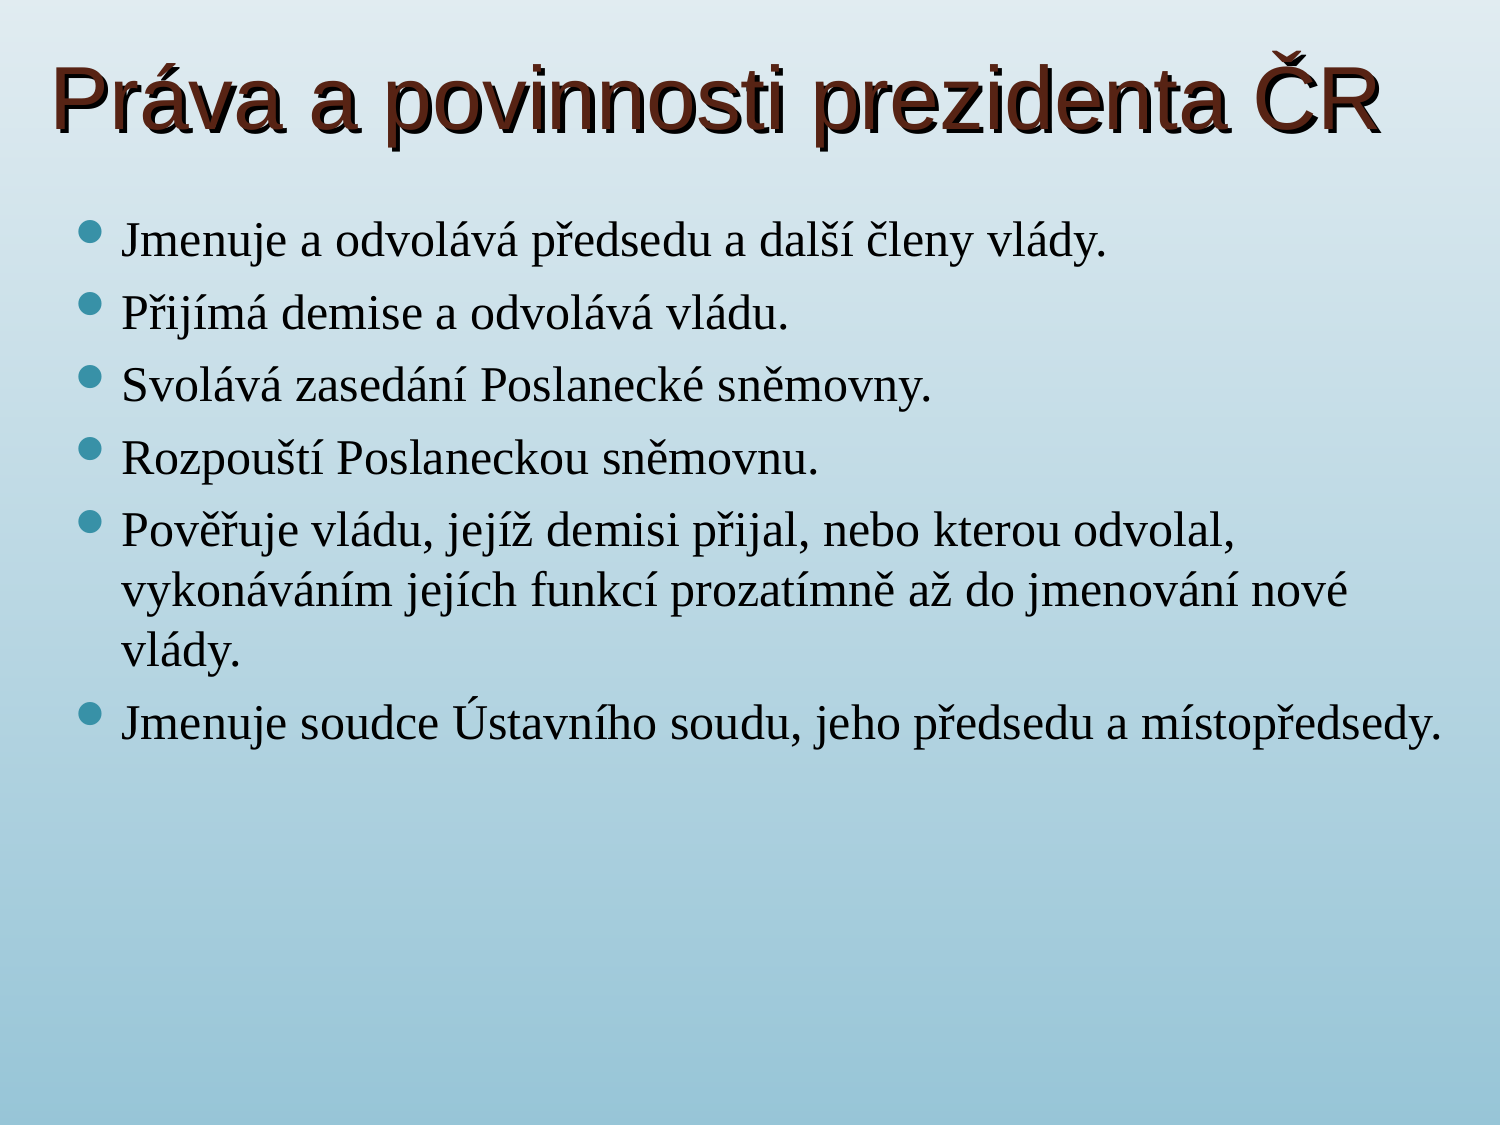

# Práva a povinnosti prezidenta ČR
Jmenuje a odvolává předsedu a další členy vlády.
Přijímá demise a odvolává vládu.
Svolává zasedání Poslanecké sněmovny.
Rozpouští Poslaneckou sněmovnu.
Pověřuje vládu, jejíž demisi přijal, nebo kterou odvolal, vykonáváním jejích funkcí prozatímně až do jmenování nové vlády.
Jmenuje soudce Ústavního soudu, jeho předsedu a místopředsedy.